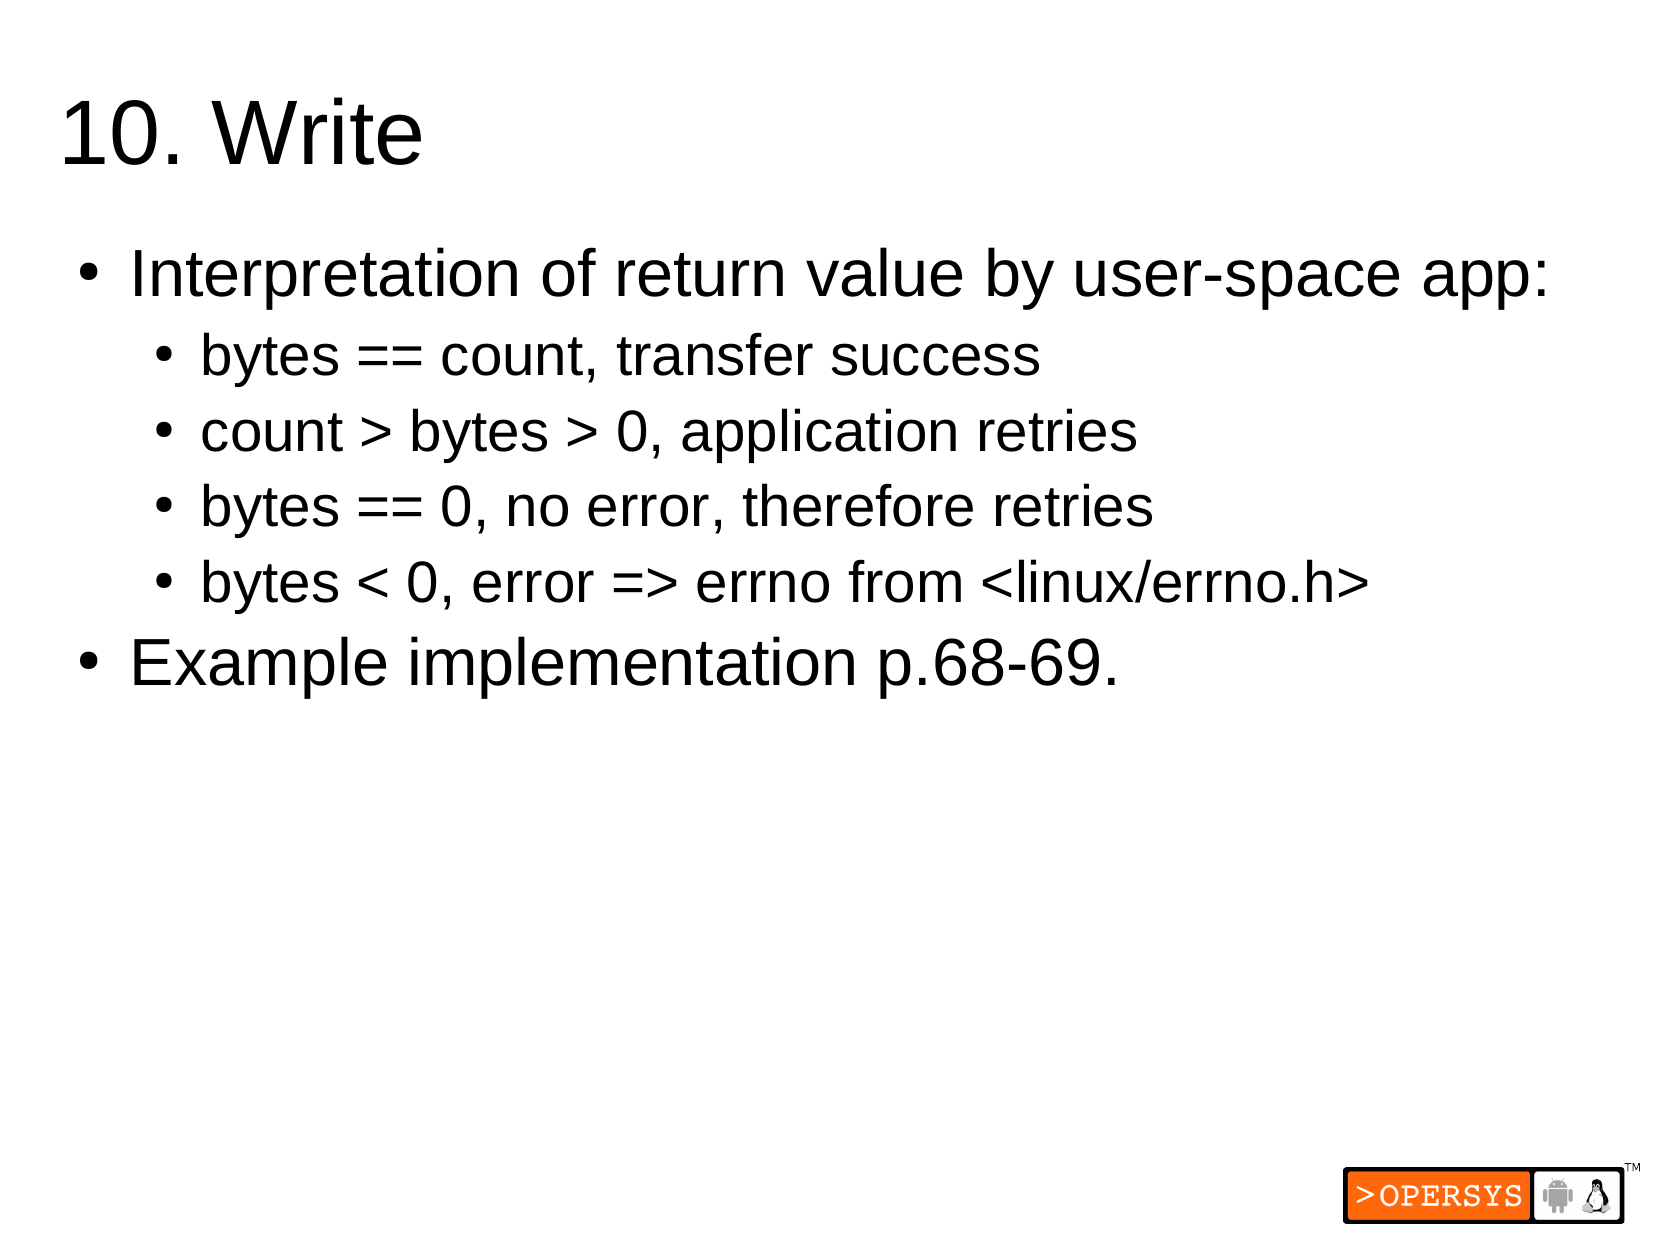

# 10. Write
Interpretation of return value by user-space app:
bytes == count, transfer success
count > bytes > 0, application retries
bytes == 0, no error, therefore retries
bytes < 0, error => errno from <linux/errno.h>
Example implementation p.68-69.